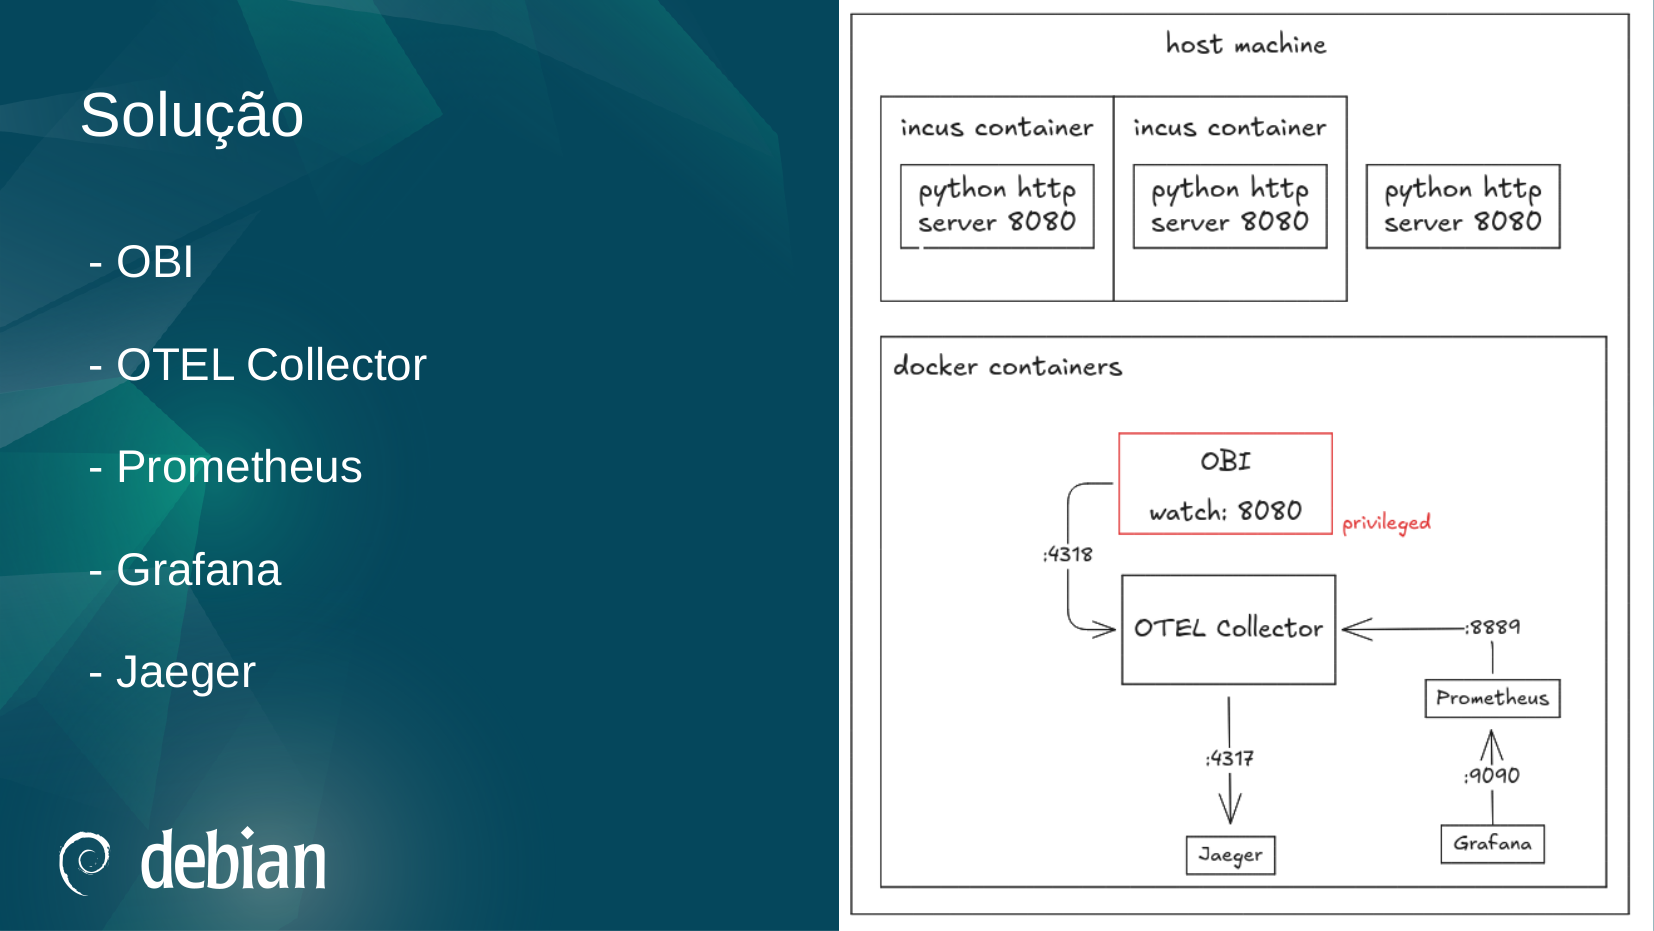

Solução
# - OBI
- OTEL Collector
- Prometheus
- Grafana
- Jaeger
Imagem